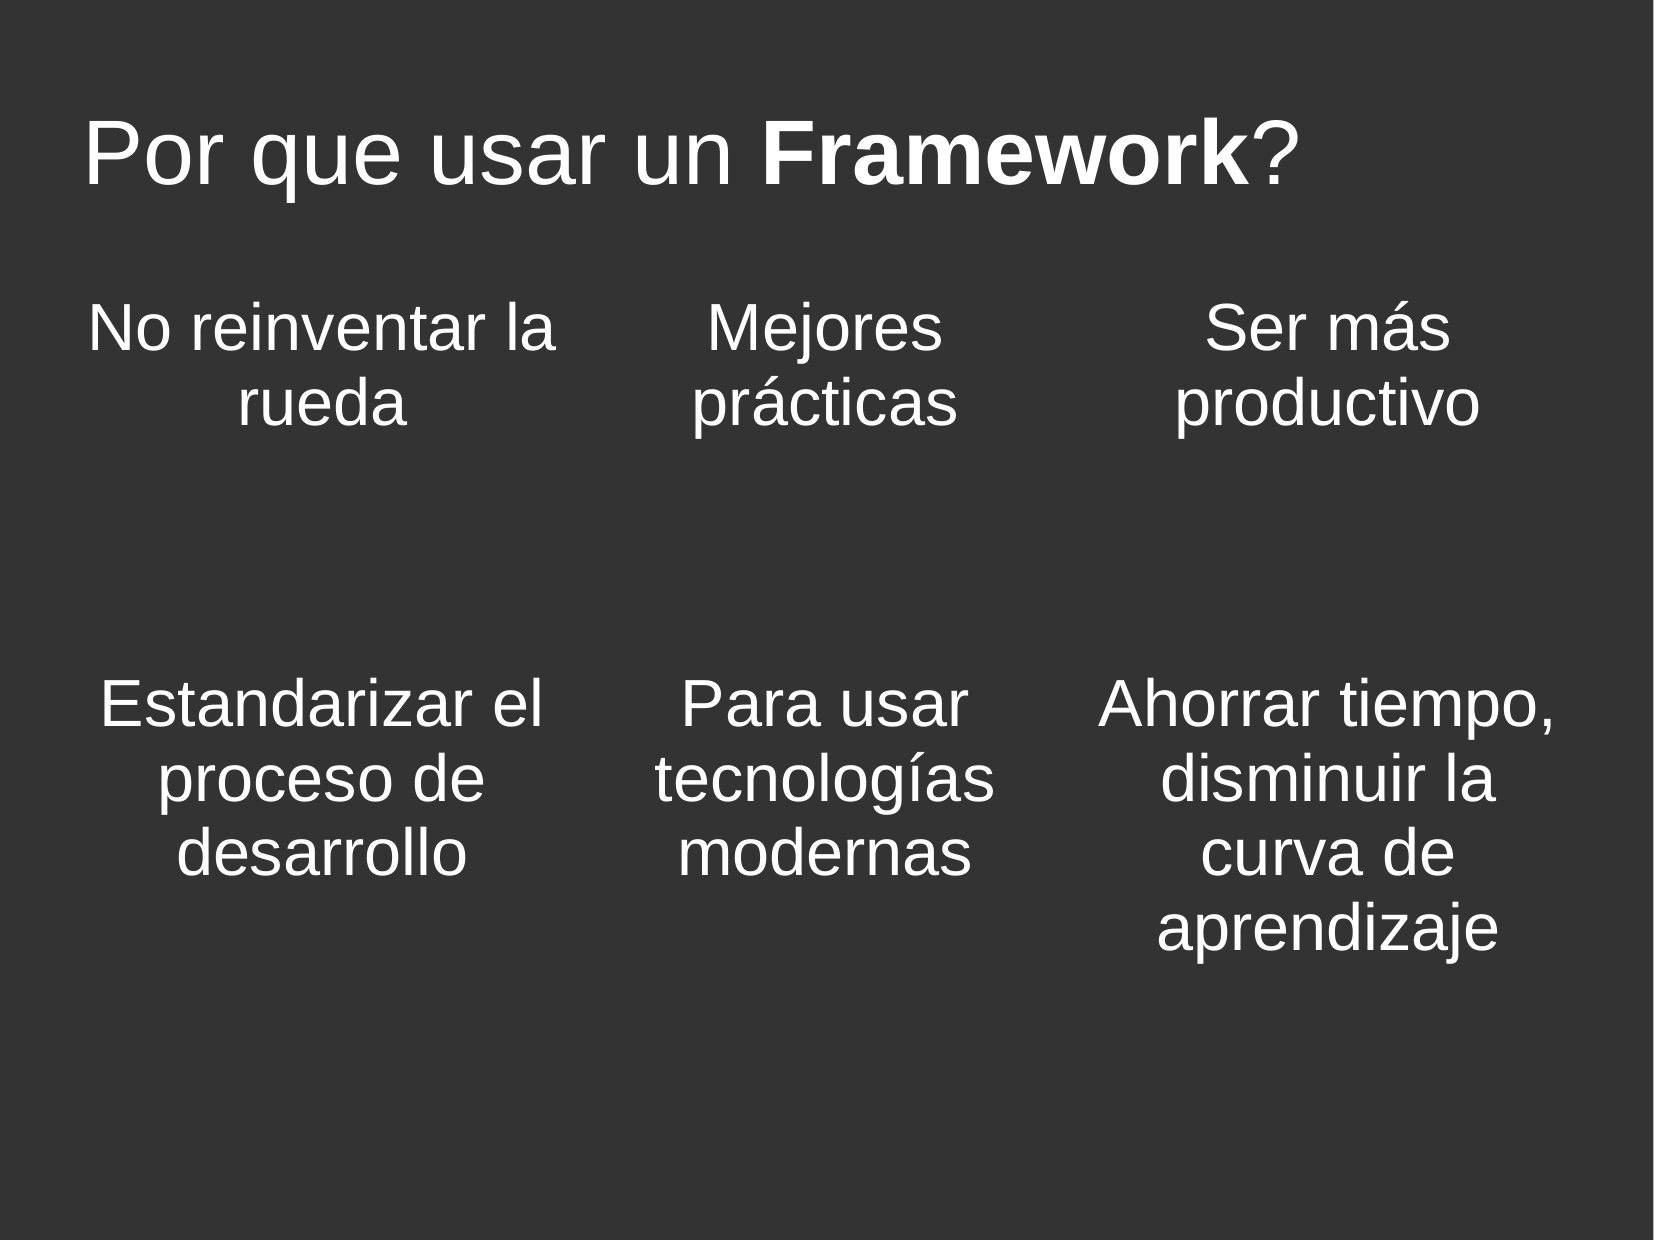

# Por que usar un Framework?
No reinventar la rueda
Mejores prácticas
Ser más productivo
Estandarizar el proceso de desarrollo
Para usar tecnologías modernas
Ahorrar tiempo, disminuir la curva de aprendizaje